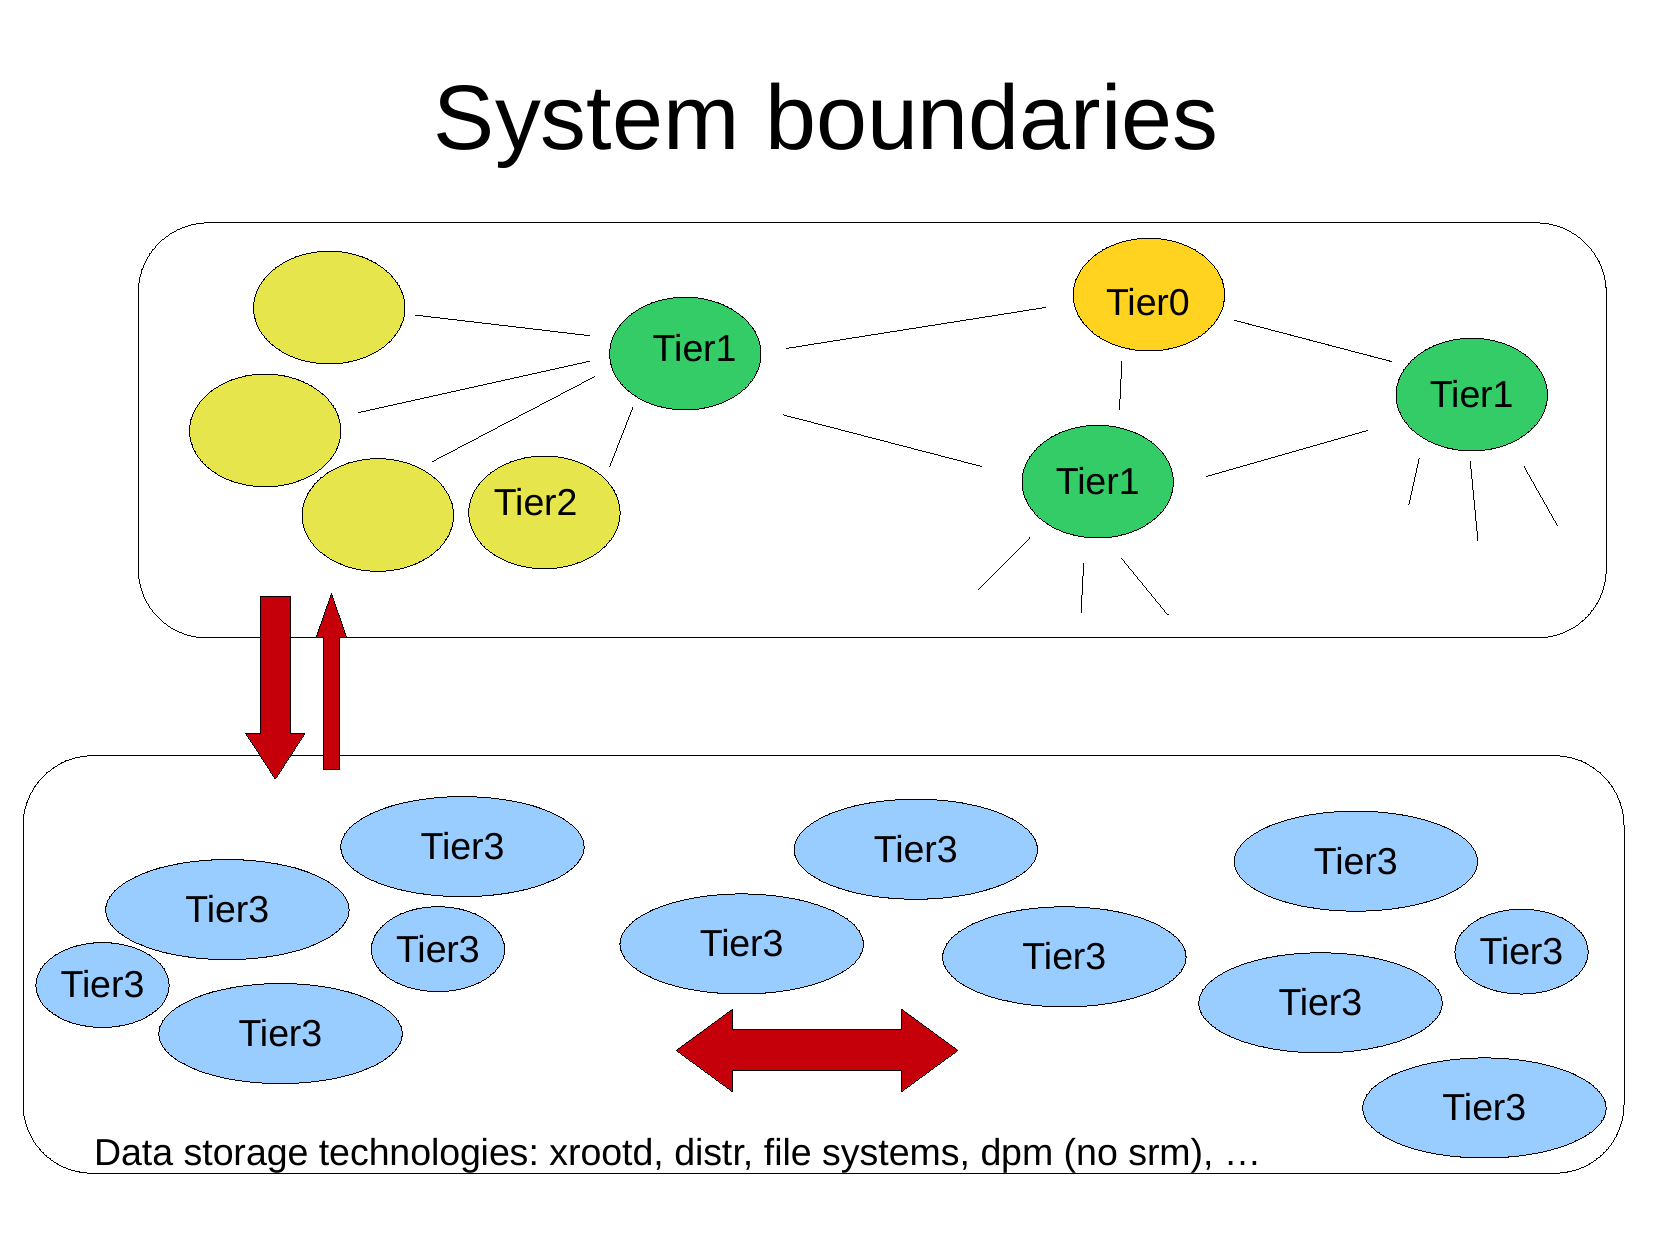

# System boundaries
Tier0
Tier1
Tier1
Tier1
Tier2
Tier3
Tier3
Tier3
Tier3
Tier3
Tier3
Tier3
Tier3
Tier3
Tier3
Tier3
Tier3
Data storage technologies: xrootd, distr, file systems, dpm (no srm), …